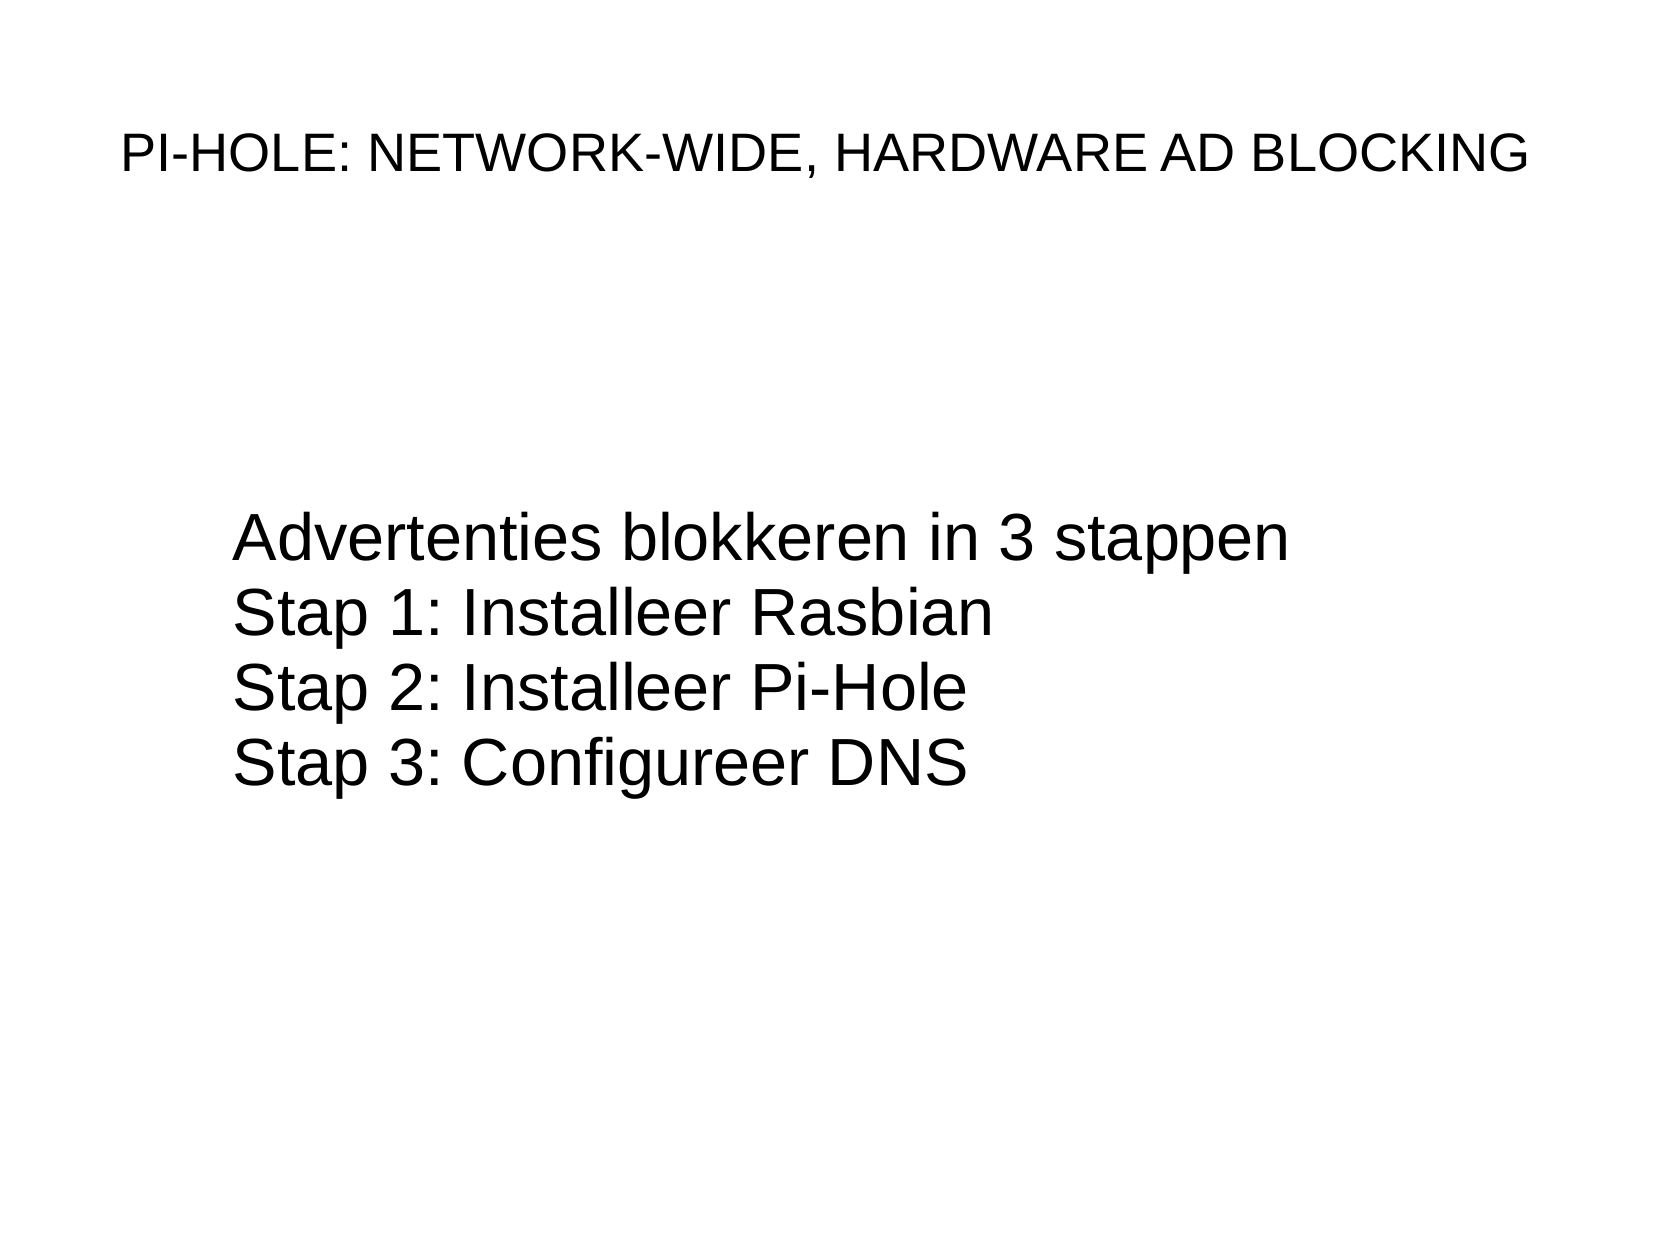

# PI-HOLE: NETWORK-WIDE, HARDWARE AD BLOCKING
		Advertenties blokkeren in 3 stappen
		Stap 1: Installeer Rasbian
		Stap 2: Installeer Pi-Hole
		Stap 3: Configureer DNS